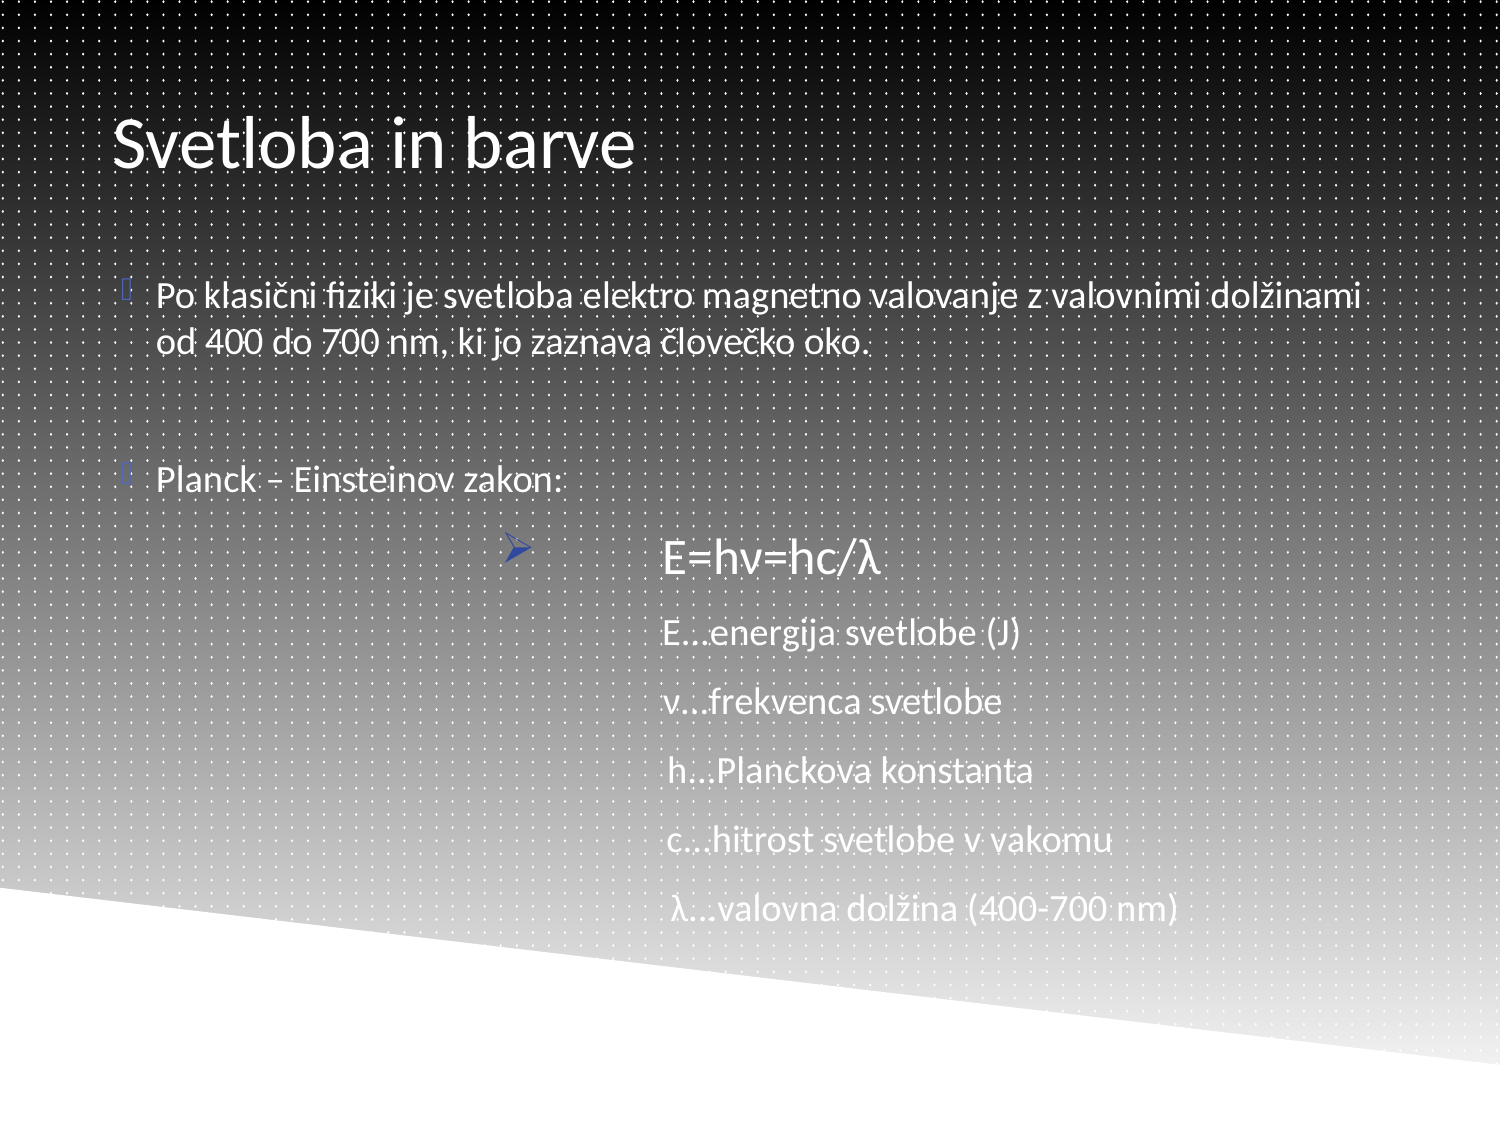

# Svetloba in barve
Po klasični fiziki je svetloba elektro magnetno valovanje z valovnimi dolžinami od 400 do 700 nm, ki jo zaznava človečko oko.
Planck – Einsteinov zakon:
E=hν=hc/λ
 E...energija svetlobe (J)
 ν...frekvenca svetlobe
 h...Planckova konstanta
 c...hitrost svetlobe v vakomu
 λ...valovna dolžina (400-700 nm)